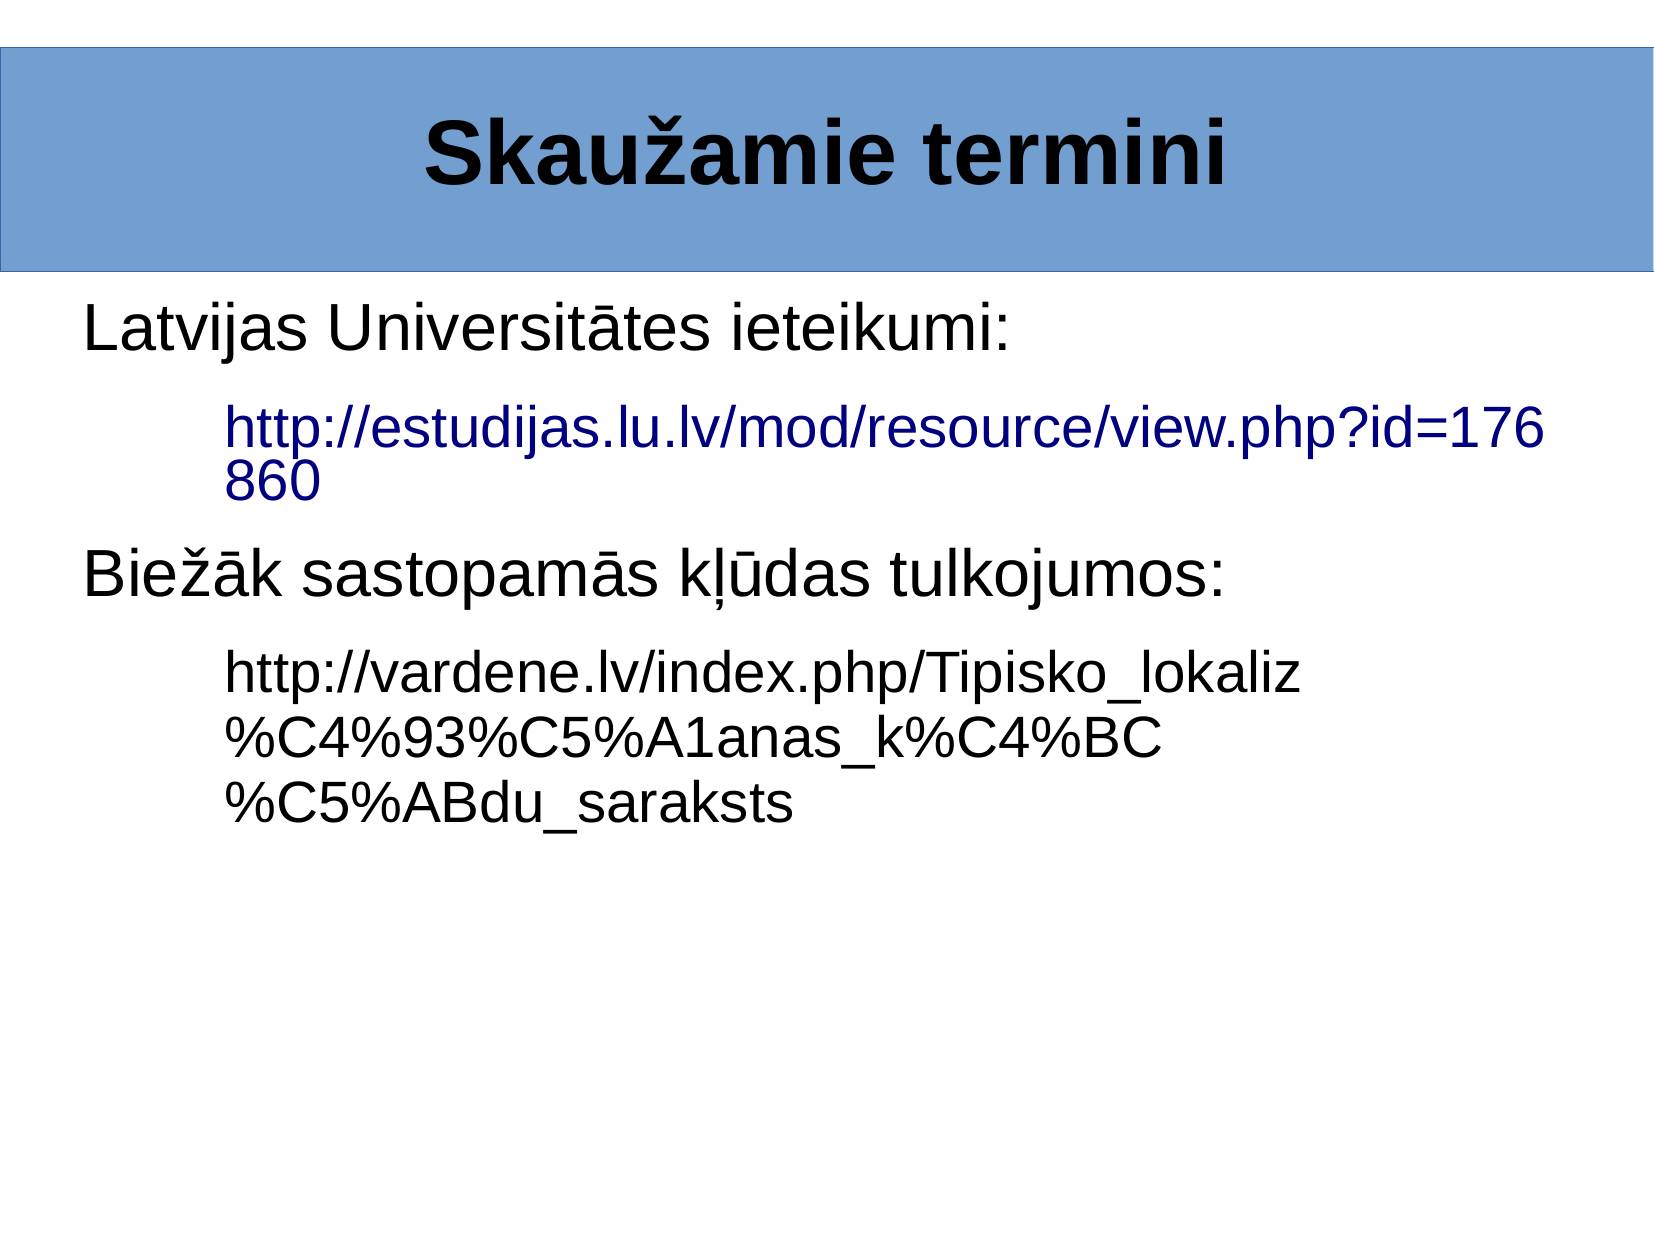

# Skaužamie termini
Latvijas Universitātes ieteikumi:
http://estudijas.lu.lv/mod/resource/view.php?id=176860
Biežāk sastopamās kļūdas tulkojumos:
http://vardene.lv/index.php/Tipisko_lokaliz%C4%93%C5%A1anas_k%C4%BC%C5%ABdu_saraksts